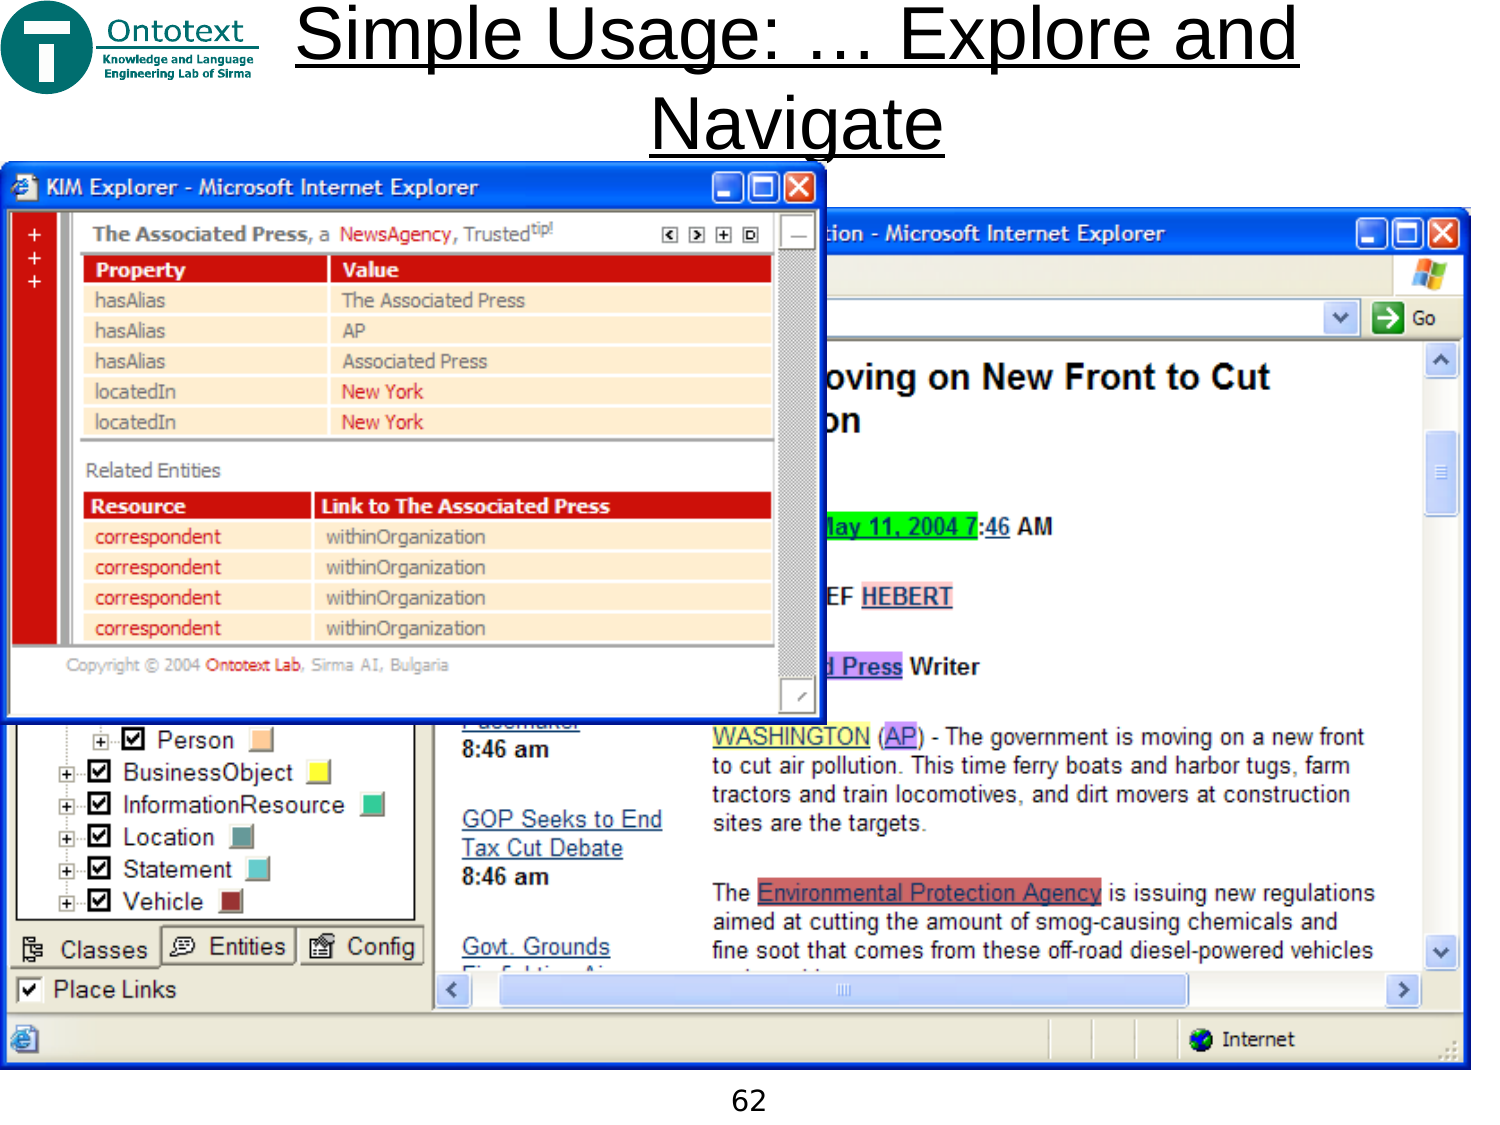

# Simple Usage: … Explore and Navigate